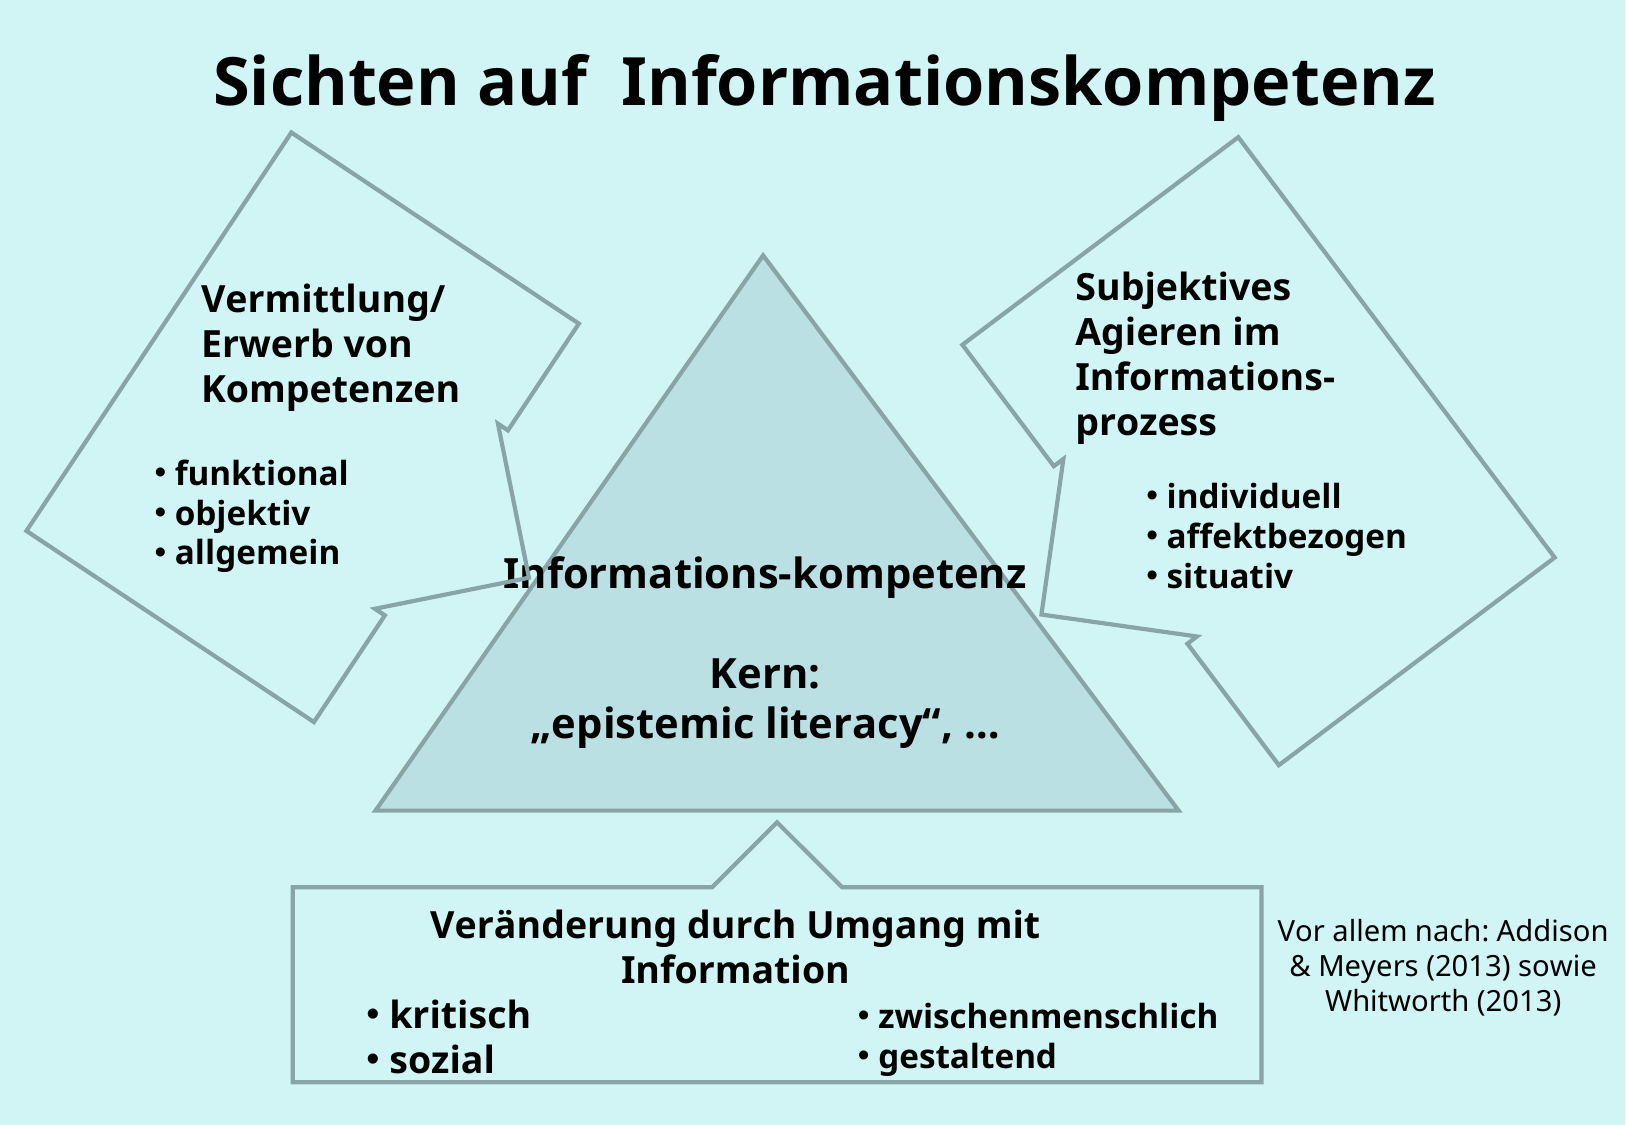

# Sichten auf Informationskompetenz
Subjektives
Agieren im
Informations-
prozess
Vermittlung/
Erwerb von
Kompetenzen
 funktional
 objektiv
 allgemein
 individuell
 affektbezogen
 situativ
Informations-kompetenz
Kern:
„epistemic literacy“, …
Veränderung durch Umgang mit Information
 kritisch
 sozial
Vor allem nach: Addison & Meyers (2013) sowie Whitworth (2013)
 zwischenmenschlich
 gestaltend